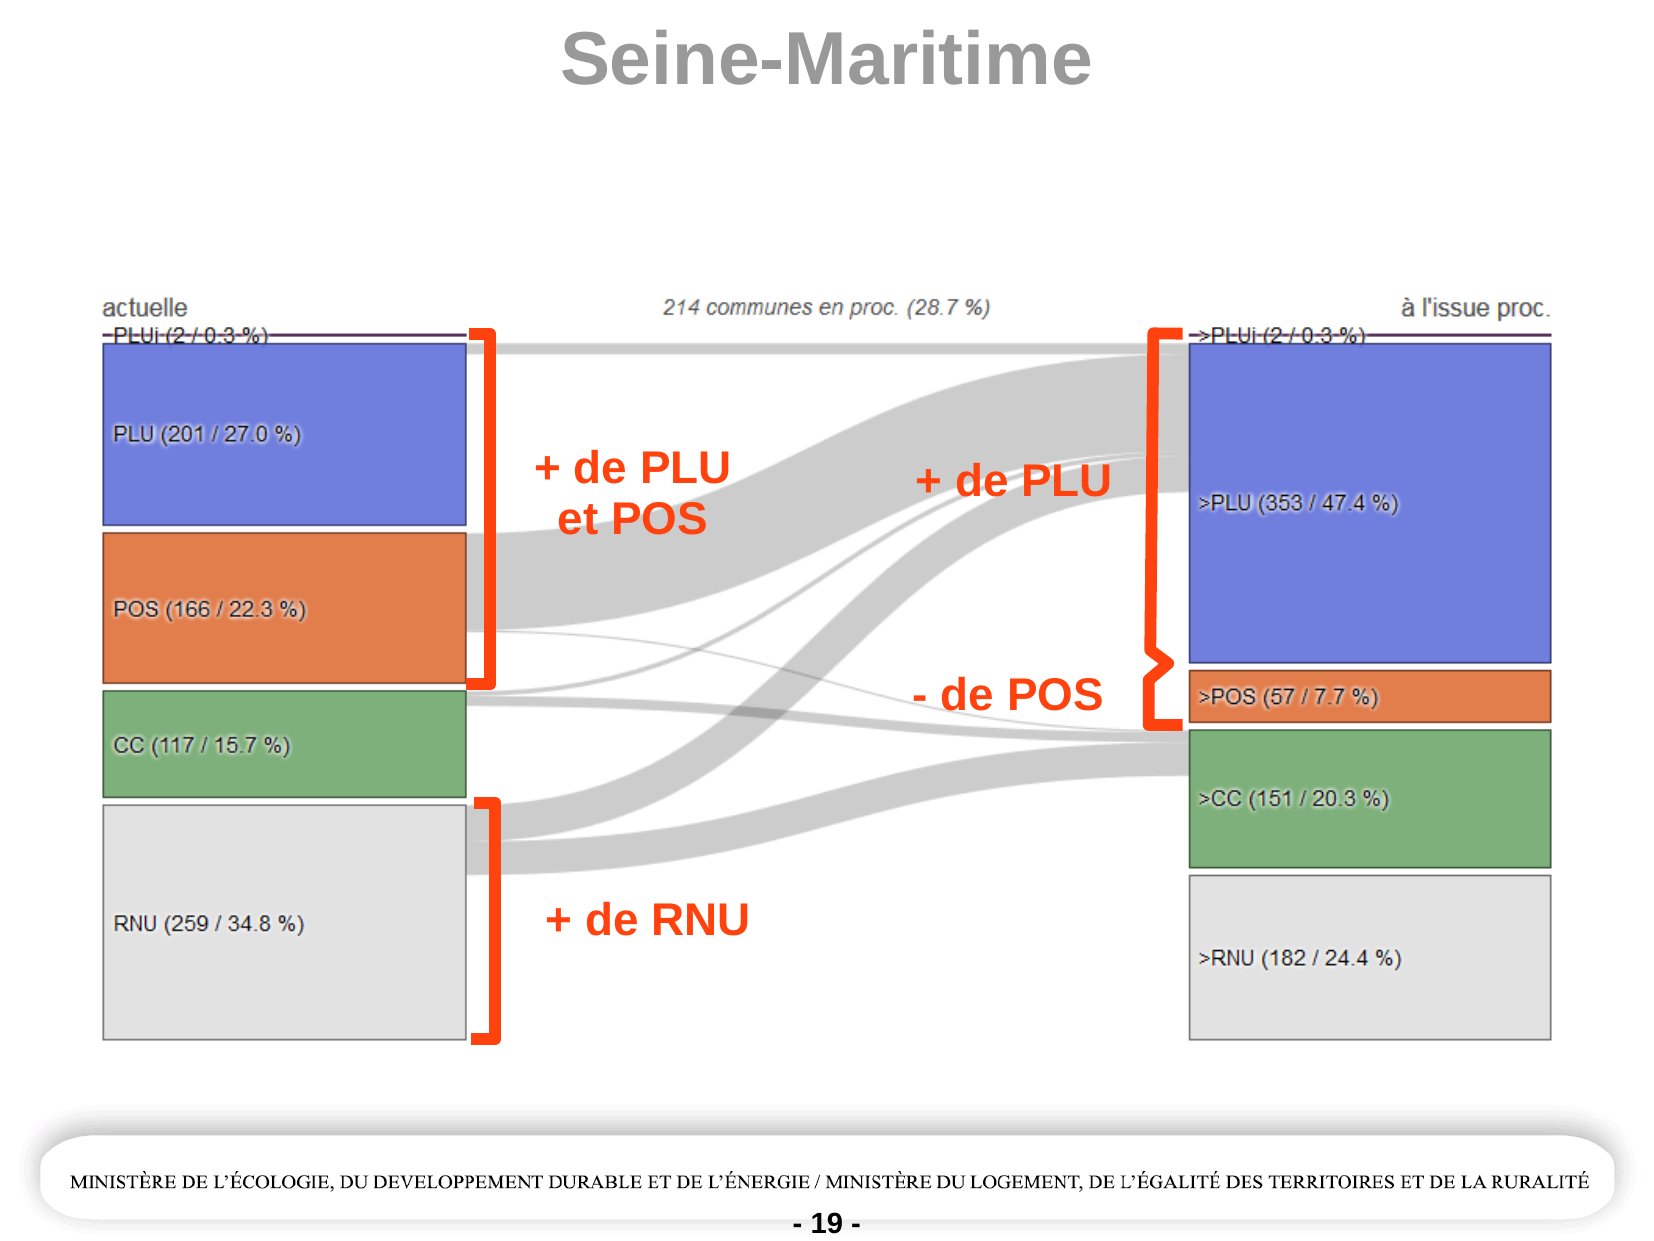

# Seine-Maritime
+ de PLU
et POS
+ de PLU
- de POS
+ de RNU